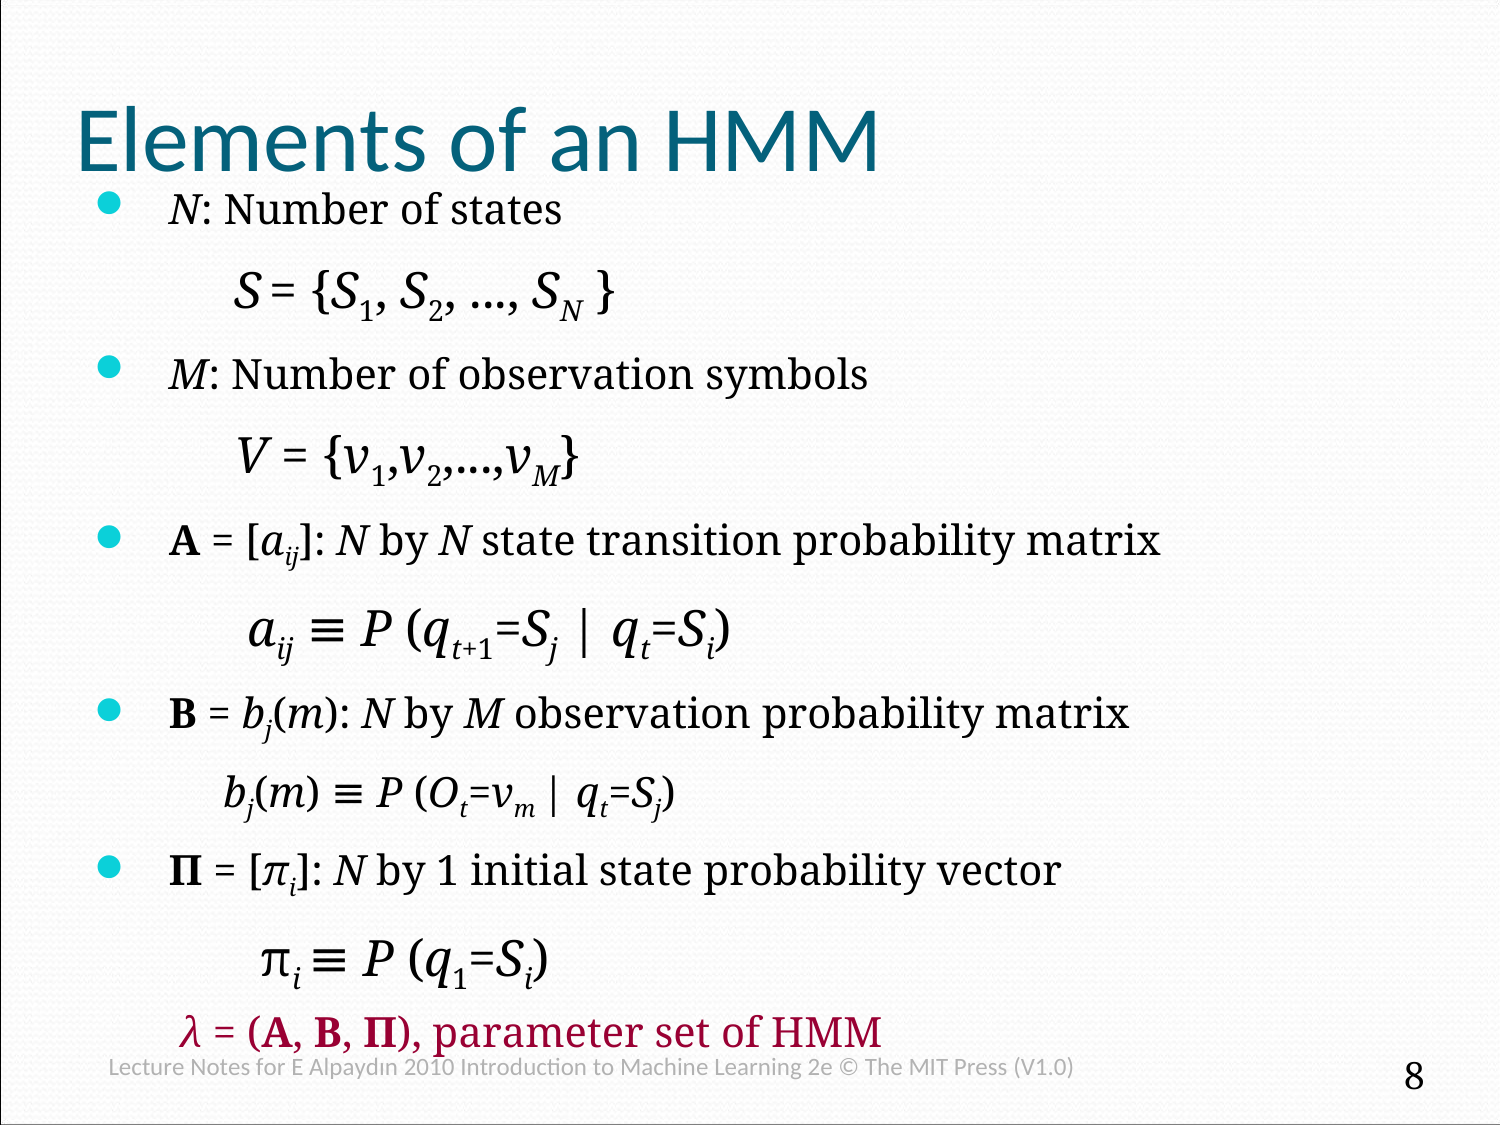

Elements of an HMM
N: Number of states
 S = {S1, S2, ..., SN }
M: Number of observation symbols
 V = {v1,v2,...,vM}
A = [aij]: N by N state transition probability matrix
 aij ≡ P (qt+1=Sj | qt=Si)
B = bj(m): N by M observation probability matrix
 bj(m) ≡ P (Ot=vm | qt=Sj)
Π = [πi]: N by 1 initial state probability vector
 πi ≡ P (q1=Si)
	 λ = (A, B, Π), parameter set of HMM
Lecture Notes for E Alpaydın 2010 Introduction to Machine Learning 2e © The MIT Press (V1.0)